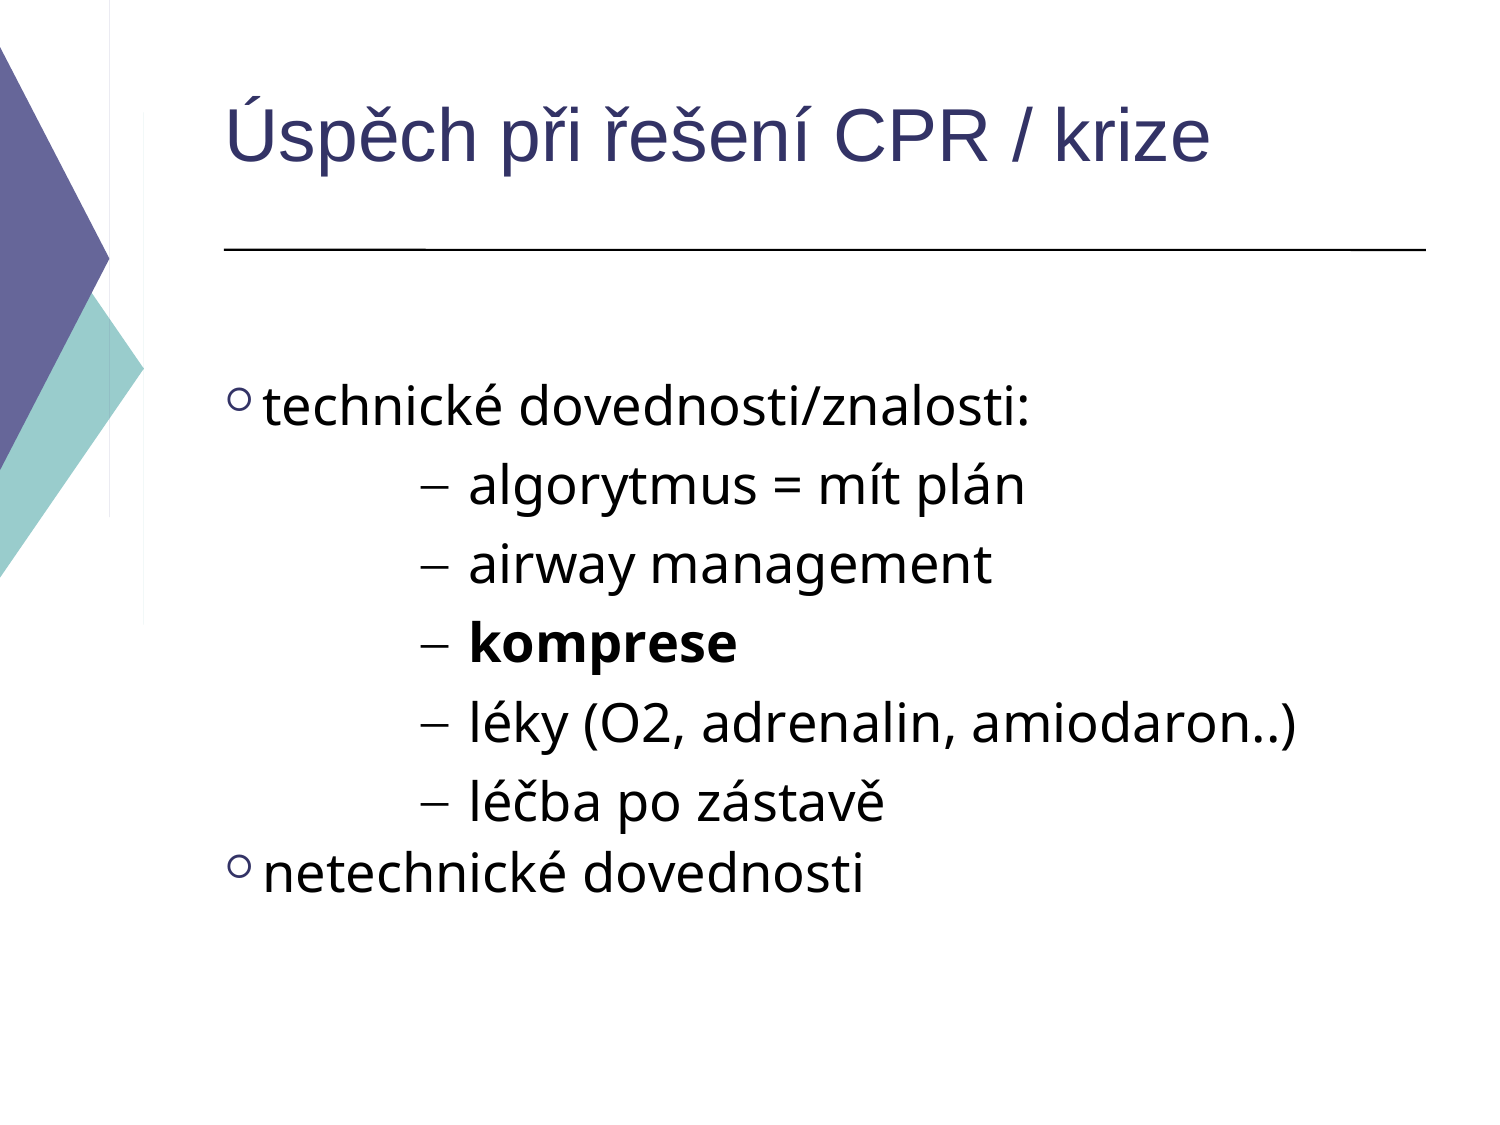

# Úspěch při řešení CPR / krize
technické dovednosti/znalosti:
algorytmus = mít plán
airway management
komprese
léky (O2, adrenalin, amiodaron..)
léčba po zástavě
netechnické dovednosti